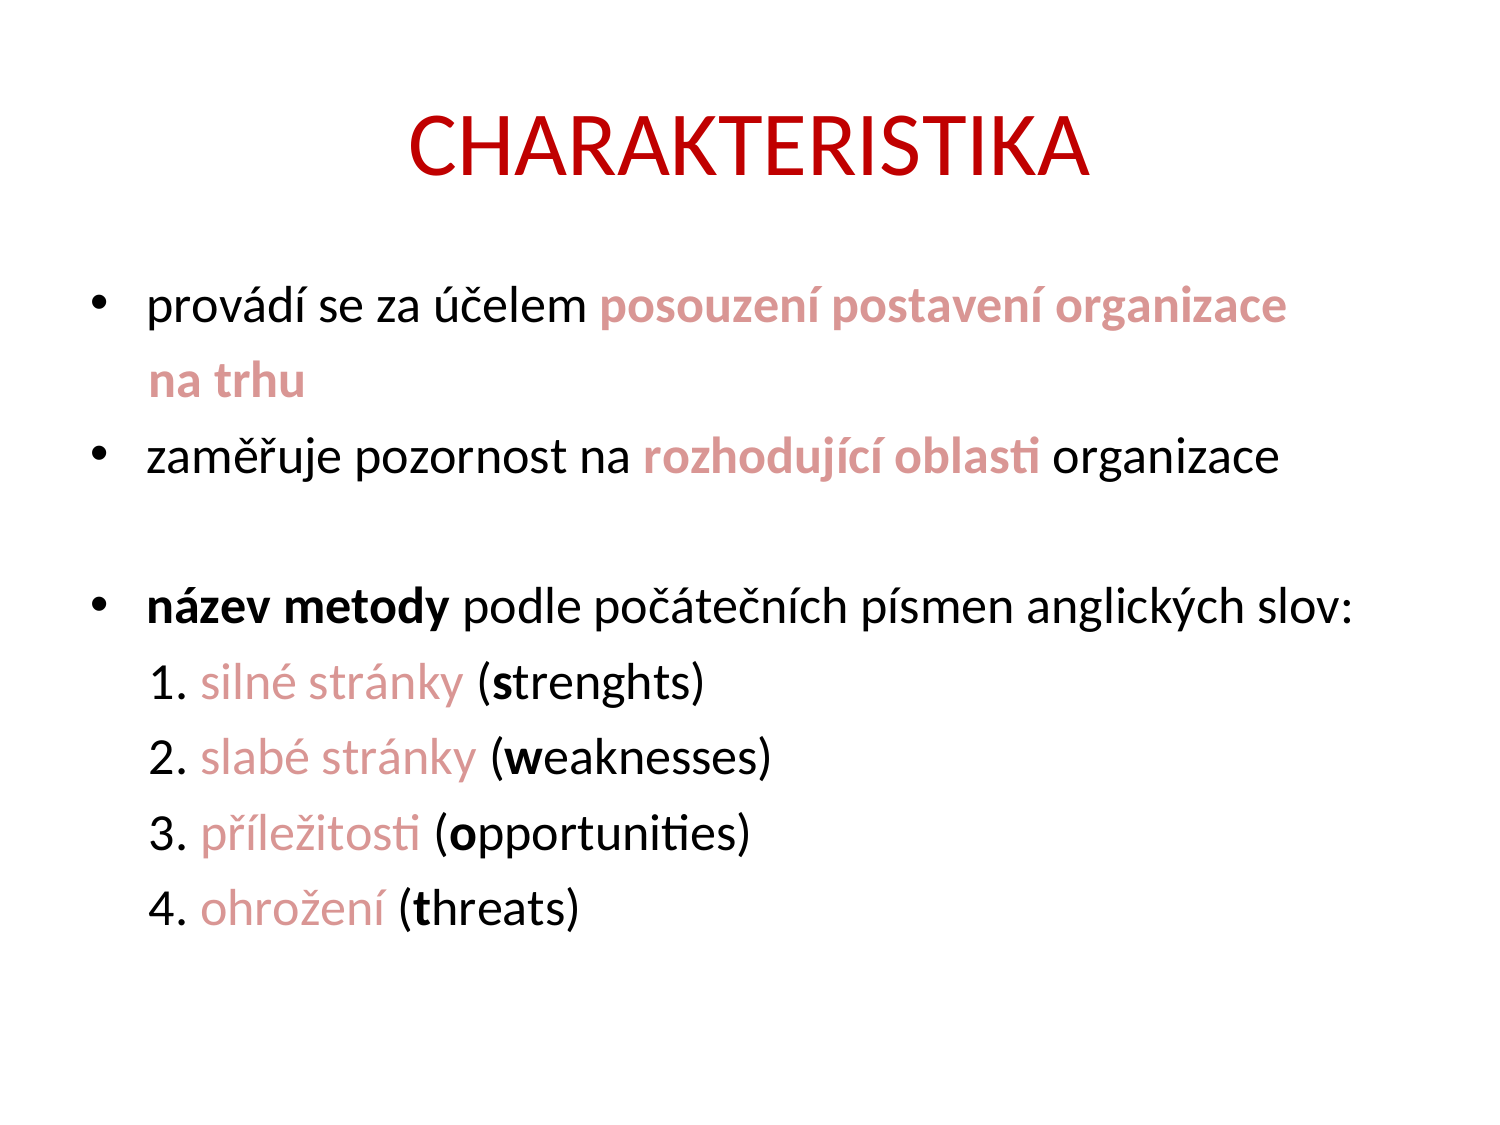

# CHARAKTERISTIKA
provádí se za účelem posouzení postavení organizace
 na trhu
zaměřuje pozornost na rozhodující oblasti organizace
název metody podle počátečních písmen anglických slov:
 1. silné stránky (strenghts)
 2. slabé stránky (weaknesses)
 3. příležitosti (opportunities)
 4. ohrožení (threats)